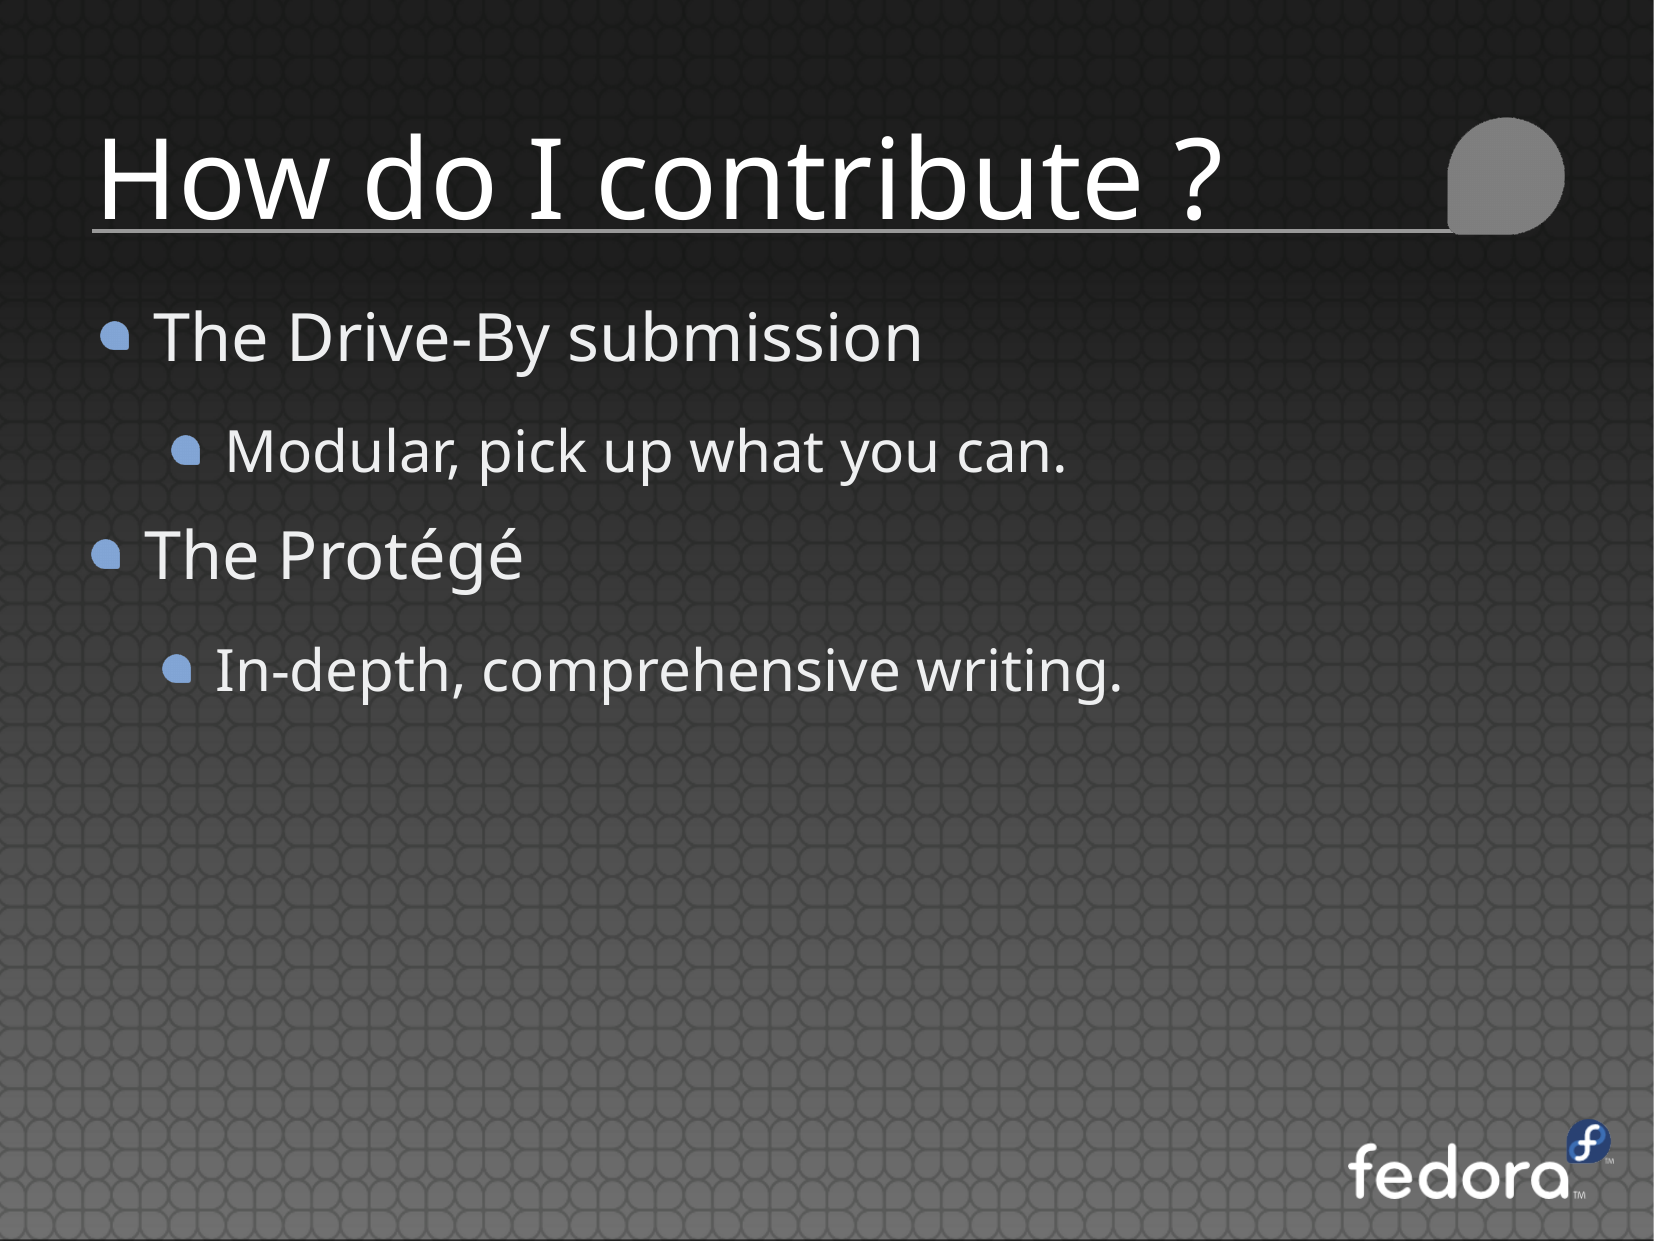

How do I contribute ?
# The Drive-By submission
Modular, pick up what you can.
The Protégé
In-depth, comprehensive writing.